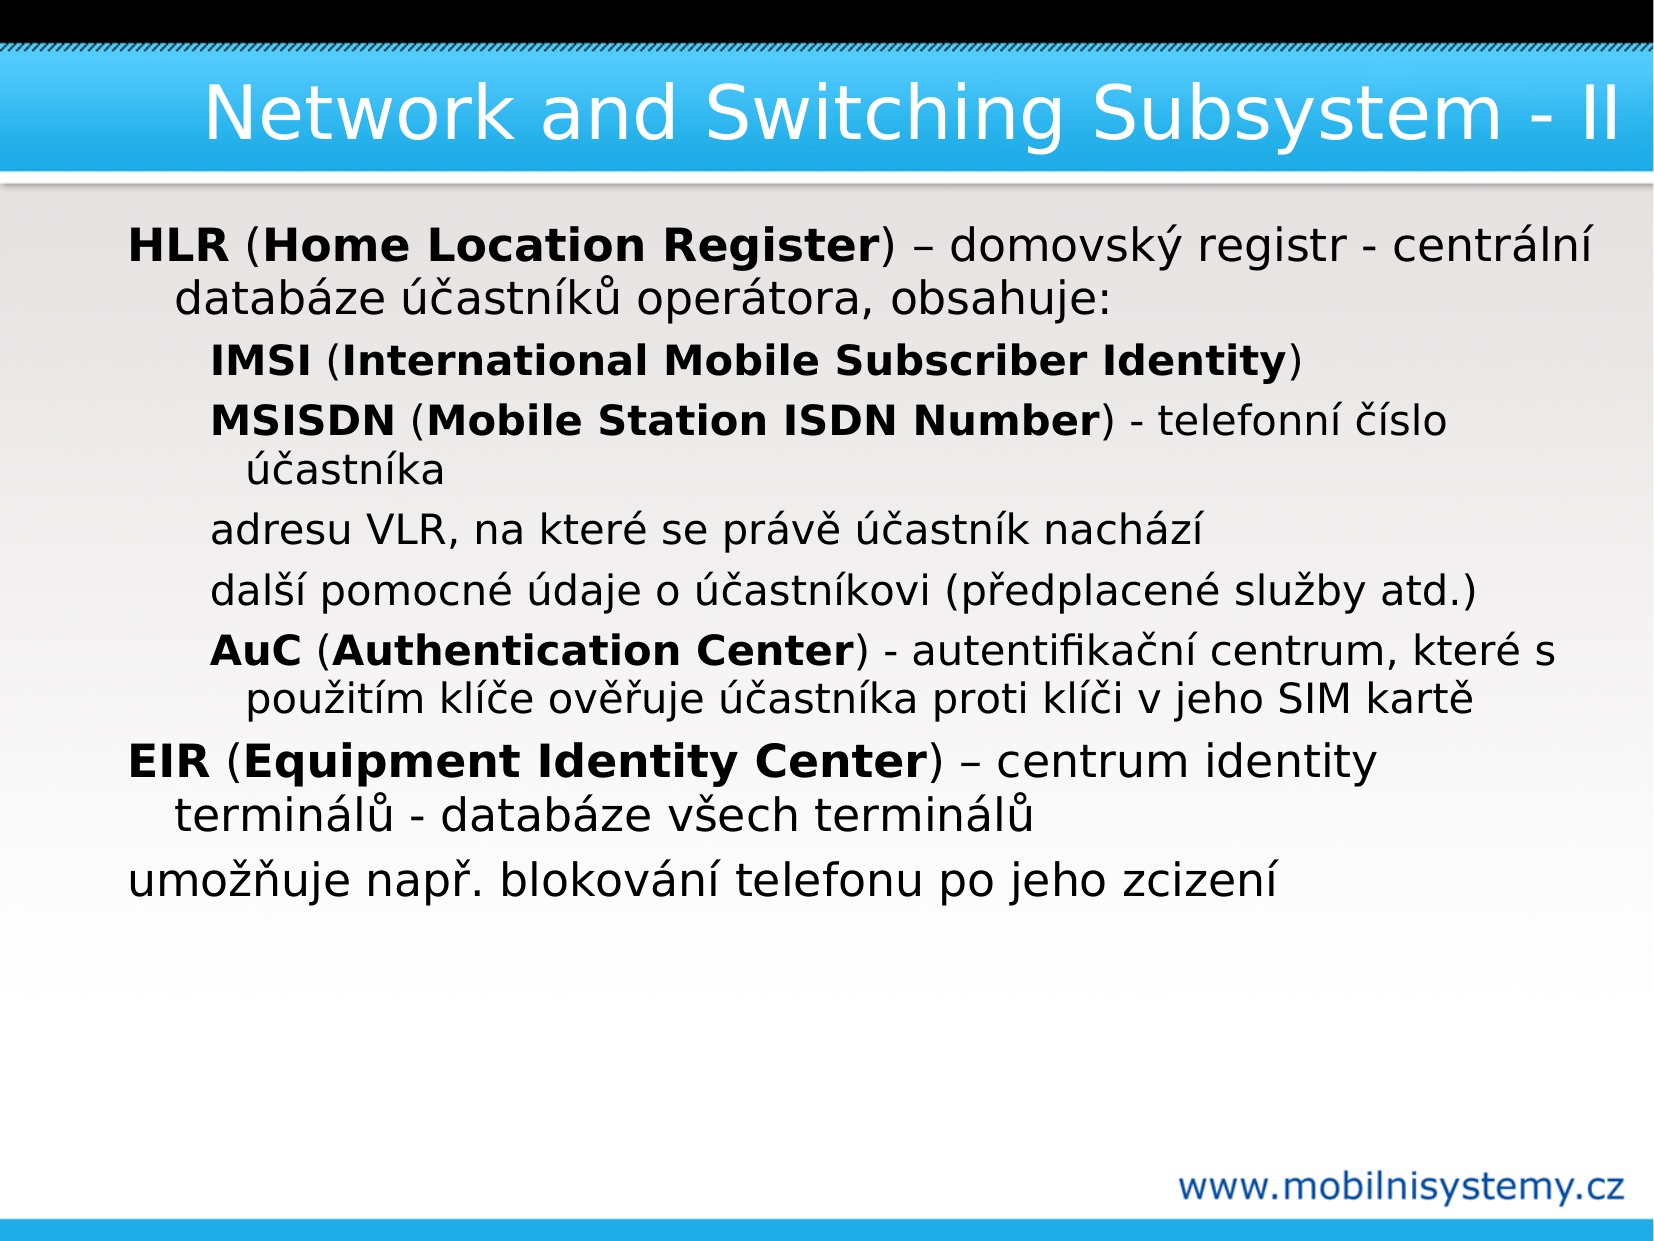

# Network and Switching Subsystem - II
HLR (Home Location Register) – domovský registr - centrální databáze účastníků operátora, obsahuje:
IMSI (International Mobile Subscriber Identity)
MSISDN (Mobile Station ISDN Number) - telefonní číslo účastníka
adresu VLR, na které se právě účastník nachází
další pomocné údaje o účastníkovi (předplacené služby atd.)
AuC (Authentication Center) - autentifikační centrum, které s použitím klíče ověřuje účastníka proti klíči v jeho SIM kartě
EIR (Equipment Identity Center) – centrum identity terminálů - databáze všech terminálů
umožňuje např. blokování telefonu po jeho zcizení